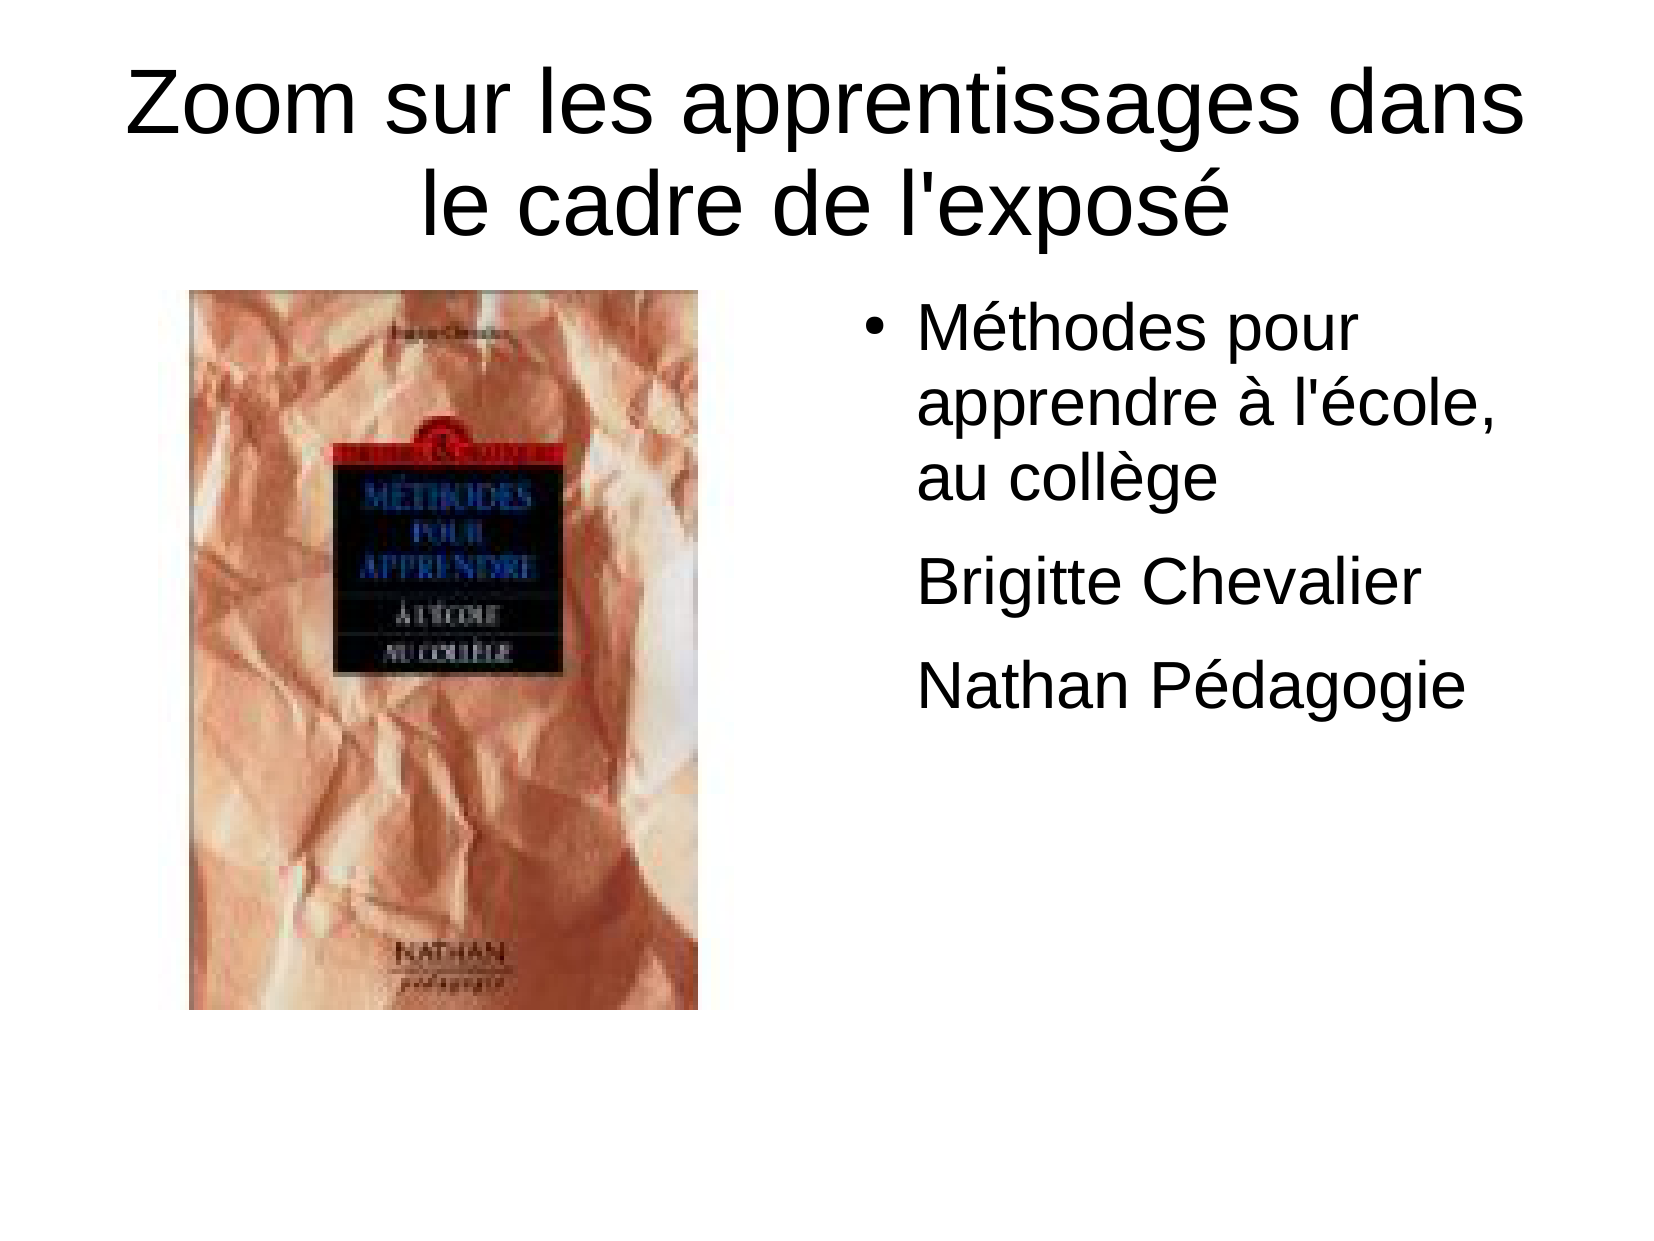

# Zoom sur les apprentissages dans le cadre de l'exposé
Méthodes pour apprendre à l'école, au collège
Brigitte Chevalier
Nathan Pédagogie